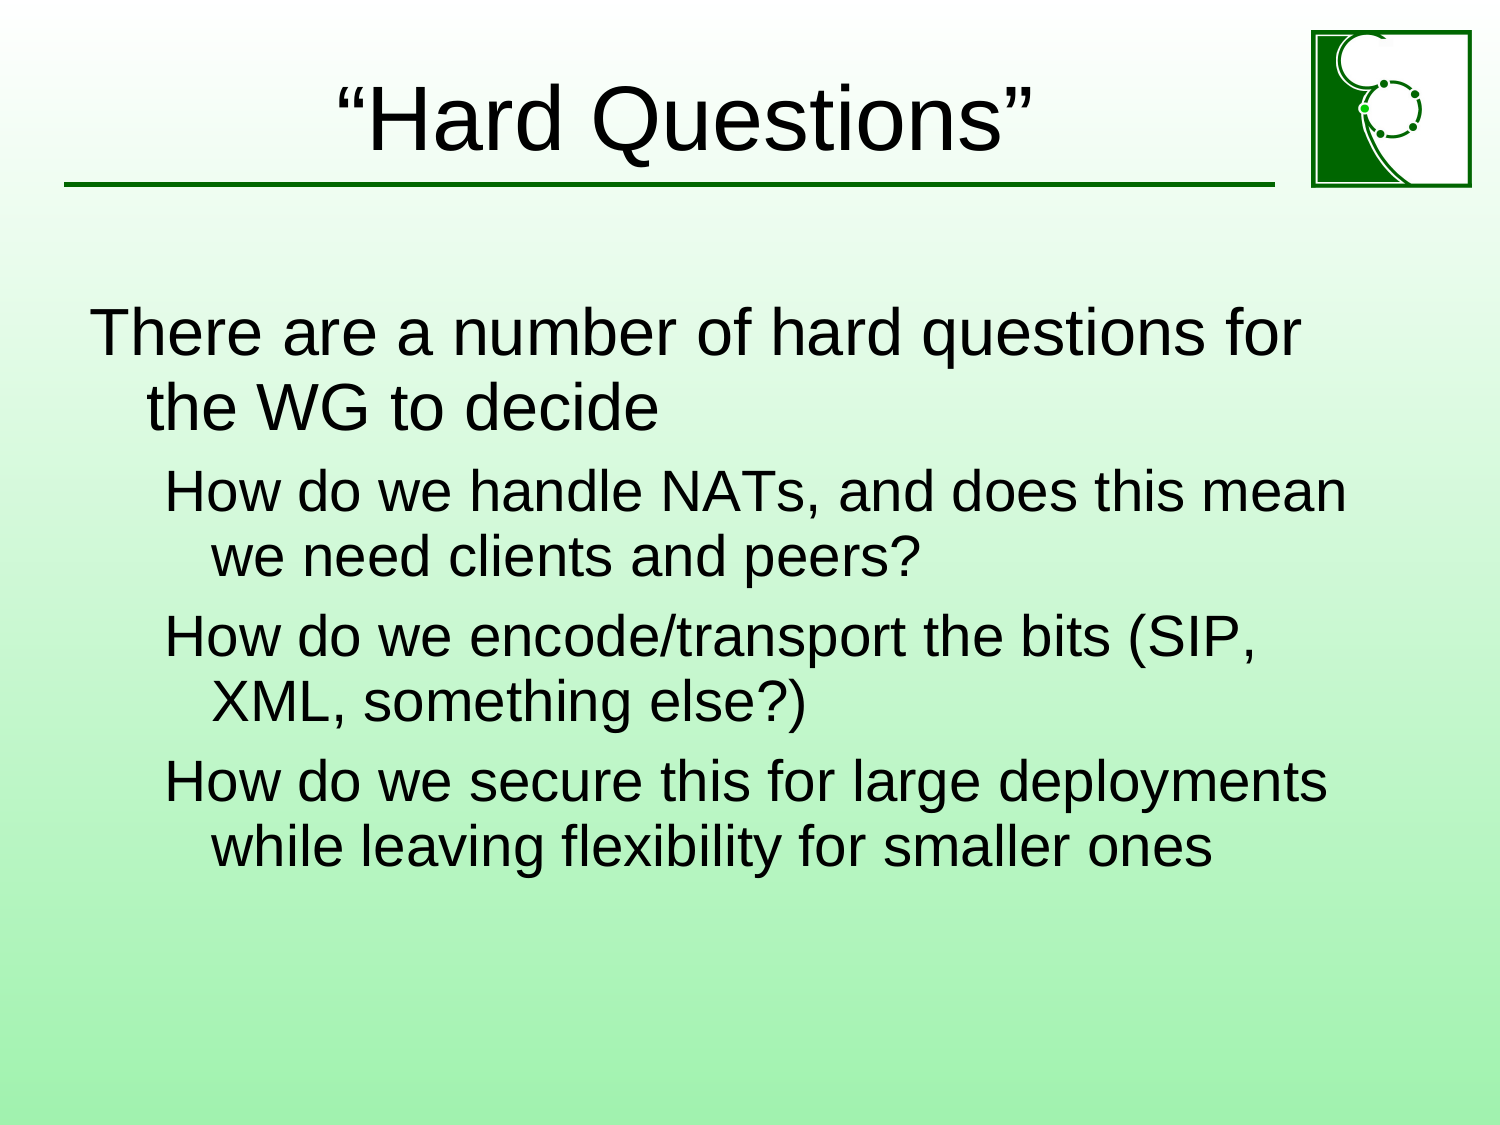

# “Hard Questions”
There are a number of hard questions for the WG to decide
How do we handle NATs, and does this mean we need clients and peers?
How do we encode/transport the bits (SIP, XML, something else?)
How do we secure this for large deployments while leaving flexibility for smaller ones